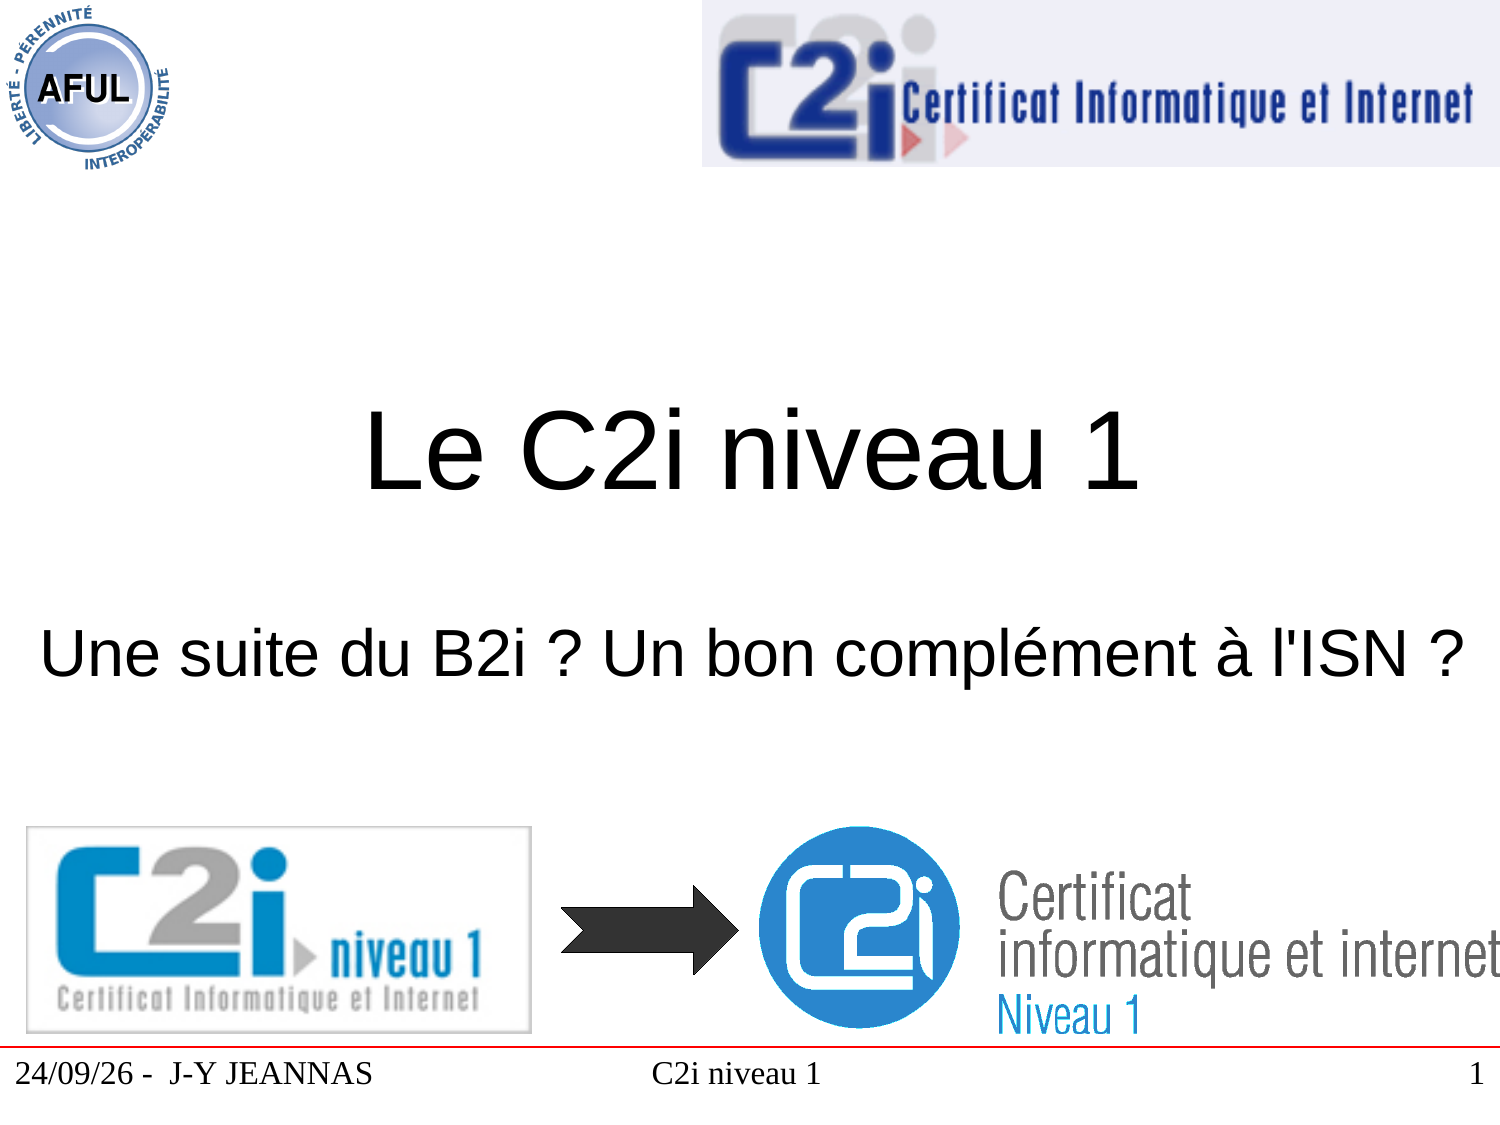

# Le C2i niveau 1 Une suite du B2i ? Un bon complément à l'ISN ?
1